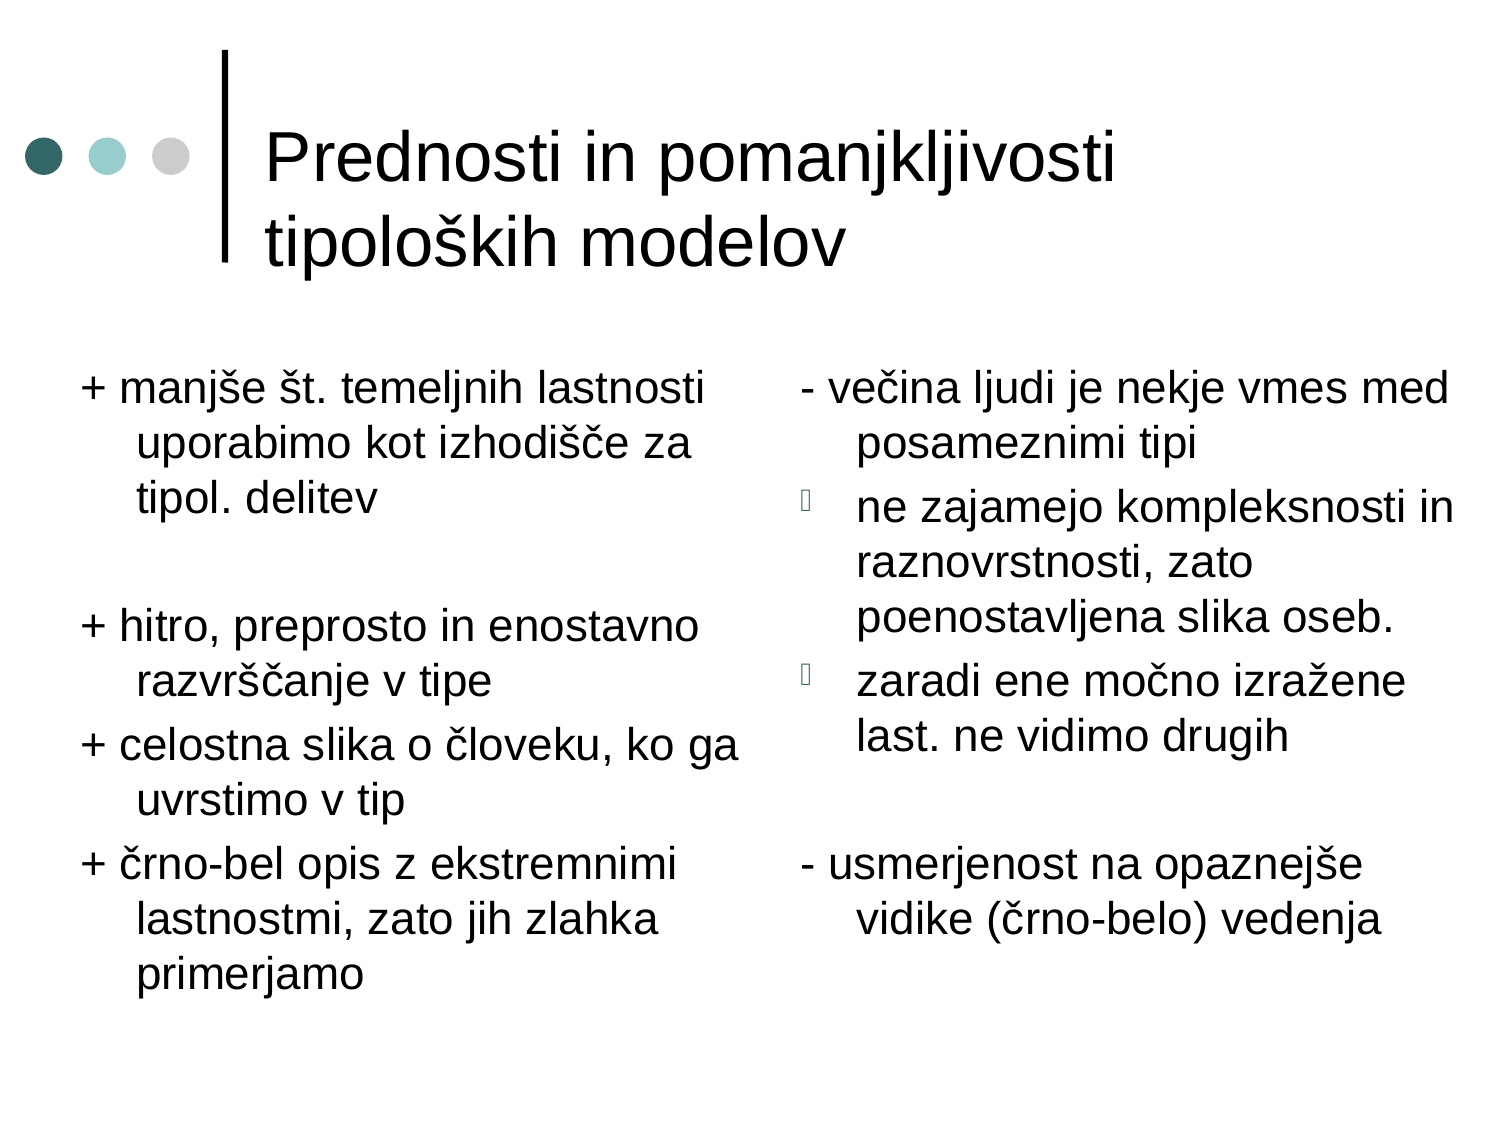

# Prednosti in pomanjkljivosti tipoloških modelov
+ manjše št. temeljnih lastnosti uporabimo kot izhodišče za tipol. delitev
+ hitro, preprosto in enostavno razvrščanje v tipe
+ celostna slika o človeku, ko ga uvrstimo v tip
+ črno-bel opis z ekstremnimi lastnostmi, zato jih zlahka primerjamo
- večina ljudi je nekje vmes med posameznimi tipi
ne zajamejo kompleksnosti in raznovrstnosti, zato poenostavljena slika oseb.
zaradi ene močno izražene last. ne vidimo drugih
- usmerjenost na opaznejše vidike (črno-belo) vedenja